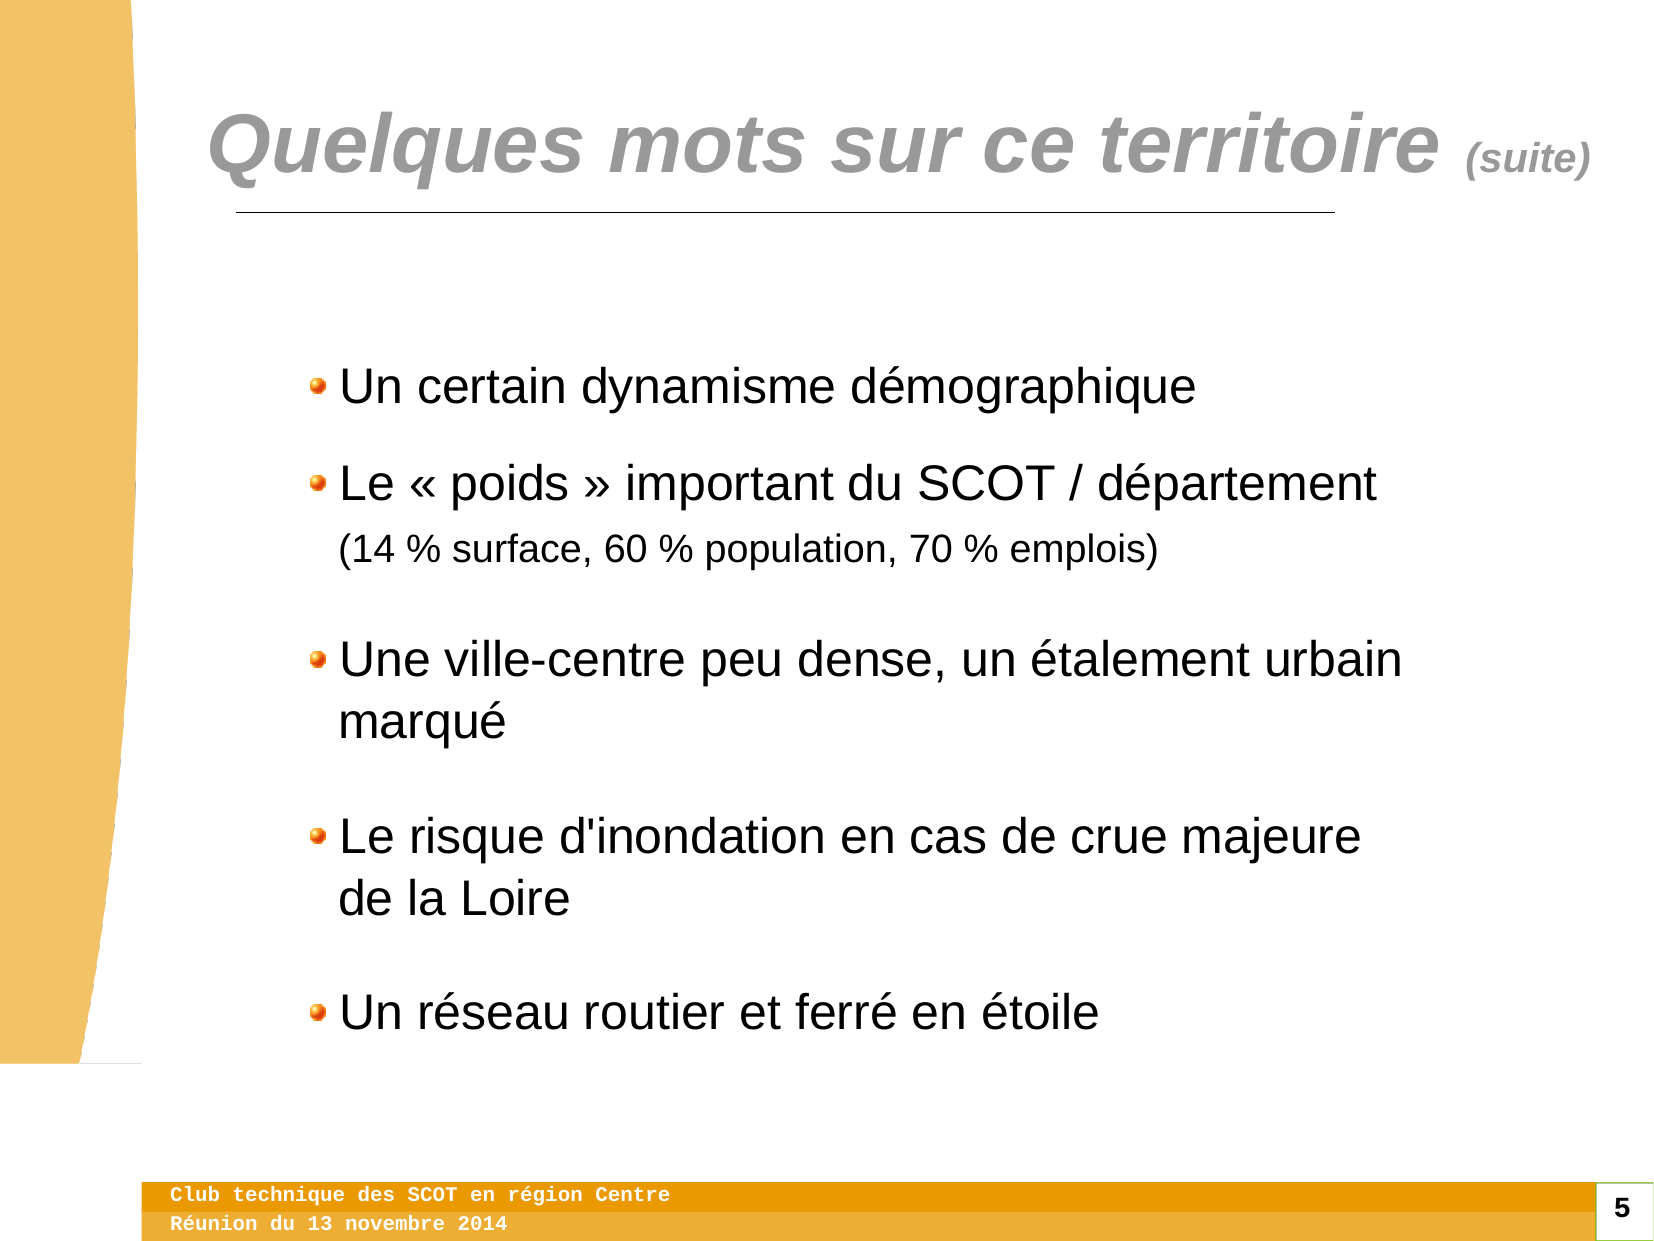

Quelques mots sur ce territoire (suite)
#
 Un certain dynamisme démographique
 Le « poids » important du SCOT / département
 (14 % surface, 60 % population, 70 % emplois)
 Une ville-centre peu dense, un étalement urbain
 marqué
 Le risque d'inondation en cas de crue majeure
 de la Loire
 Un réseau routier et ferré en étoile
Club technique des SCOT en région Centre
Réunion du 13 novembre 2014